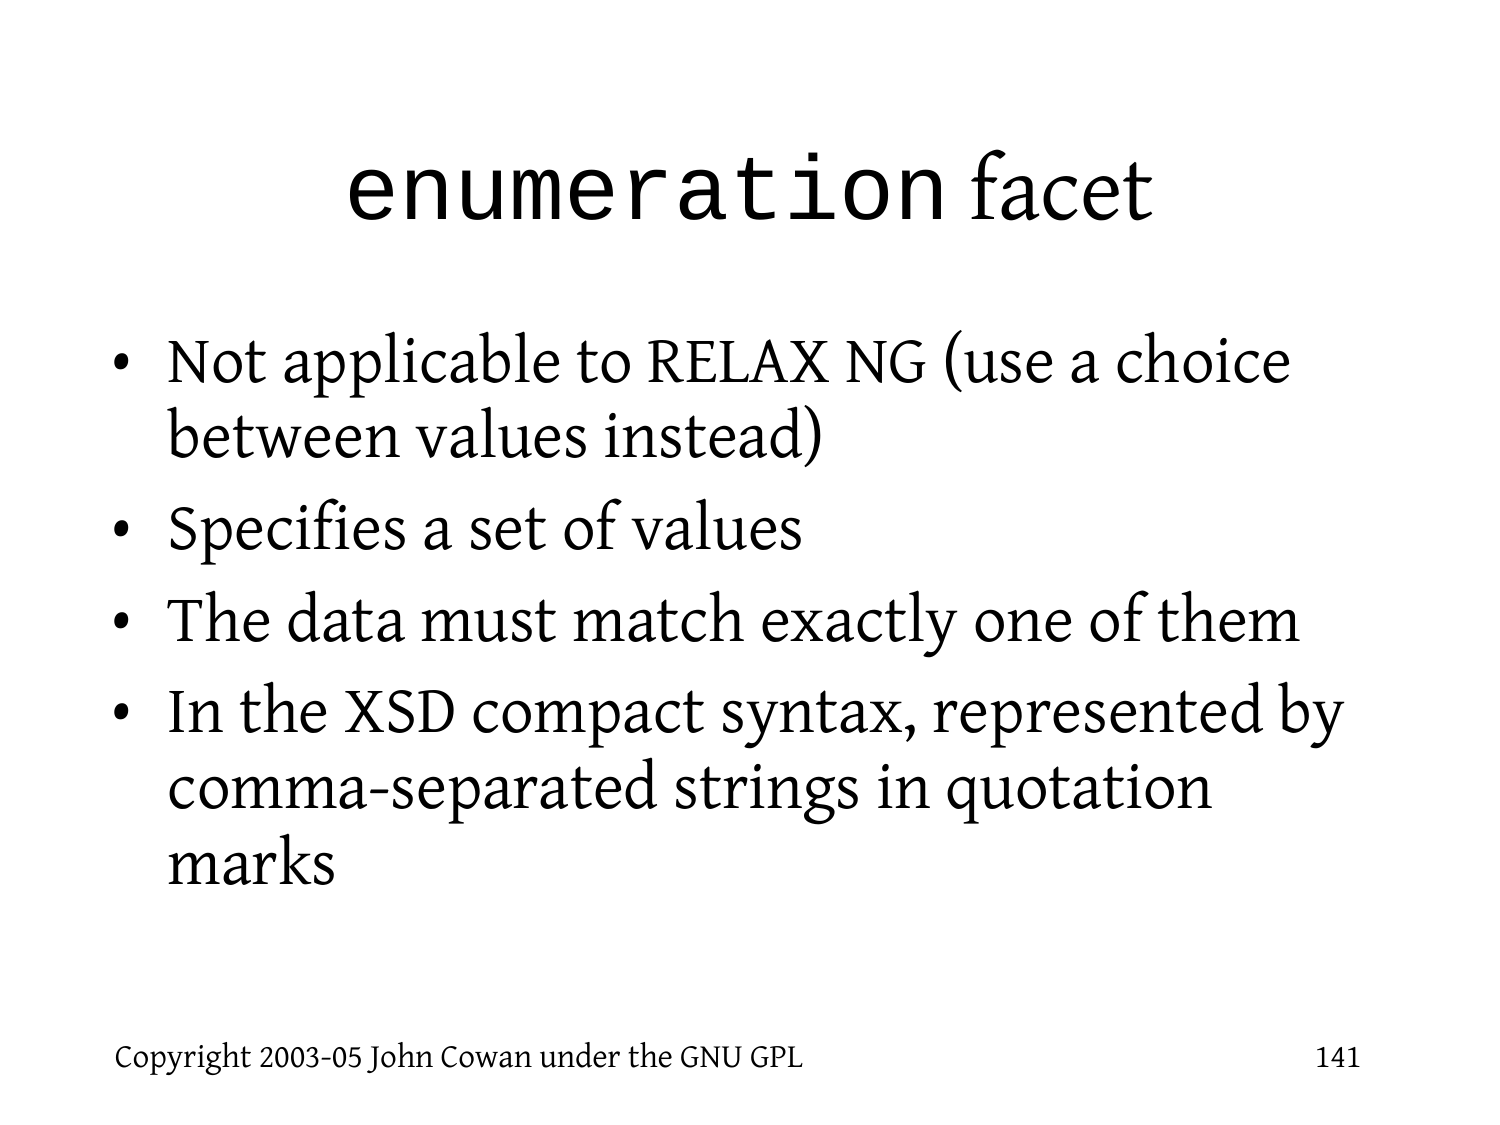

# enumeration facet
Not applicable to RELAX NG (use a choice between values instead)
Specifies a set of values
The data must match exactly one of them
In the XSD compact syntax, represented by comma-separated strings in quotation marks